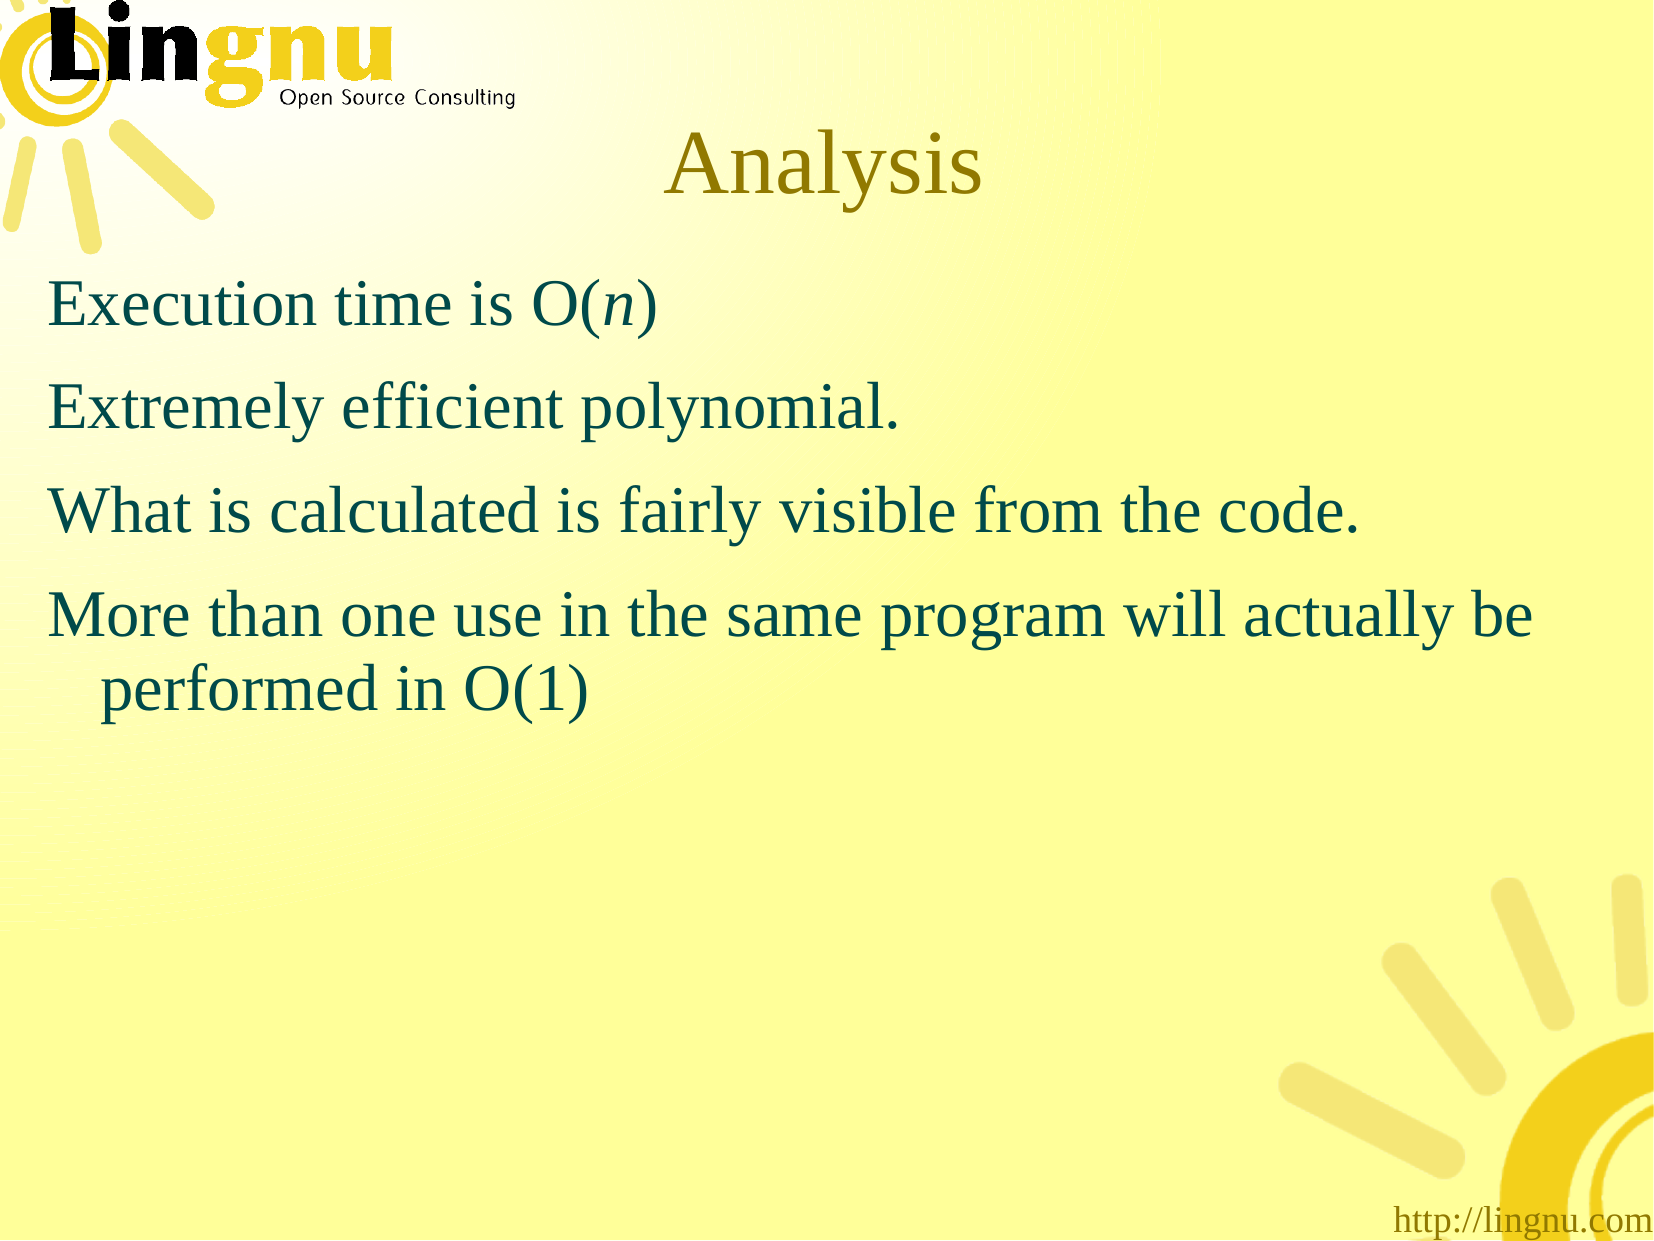

# Analysis
Execution time is O(n)
Extremely efficient polynomial.
What is calculated is fairly visible from the code.
More than one use in the same program will actually be performed in O(1)